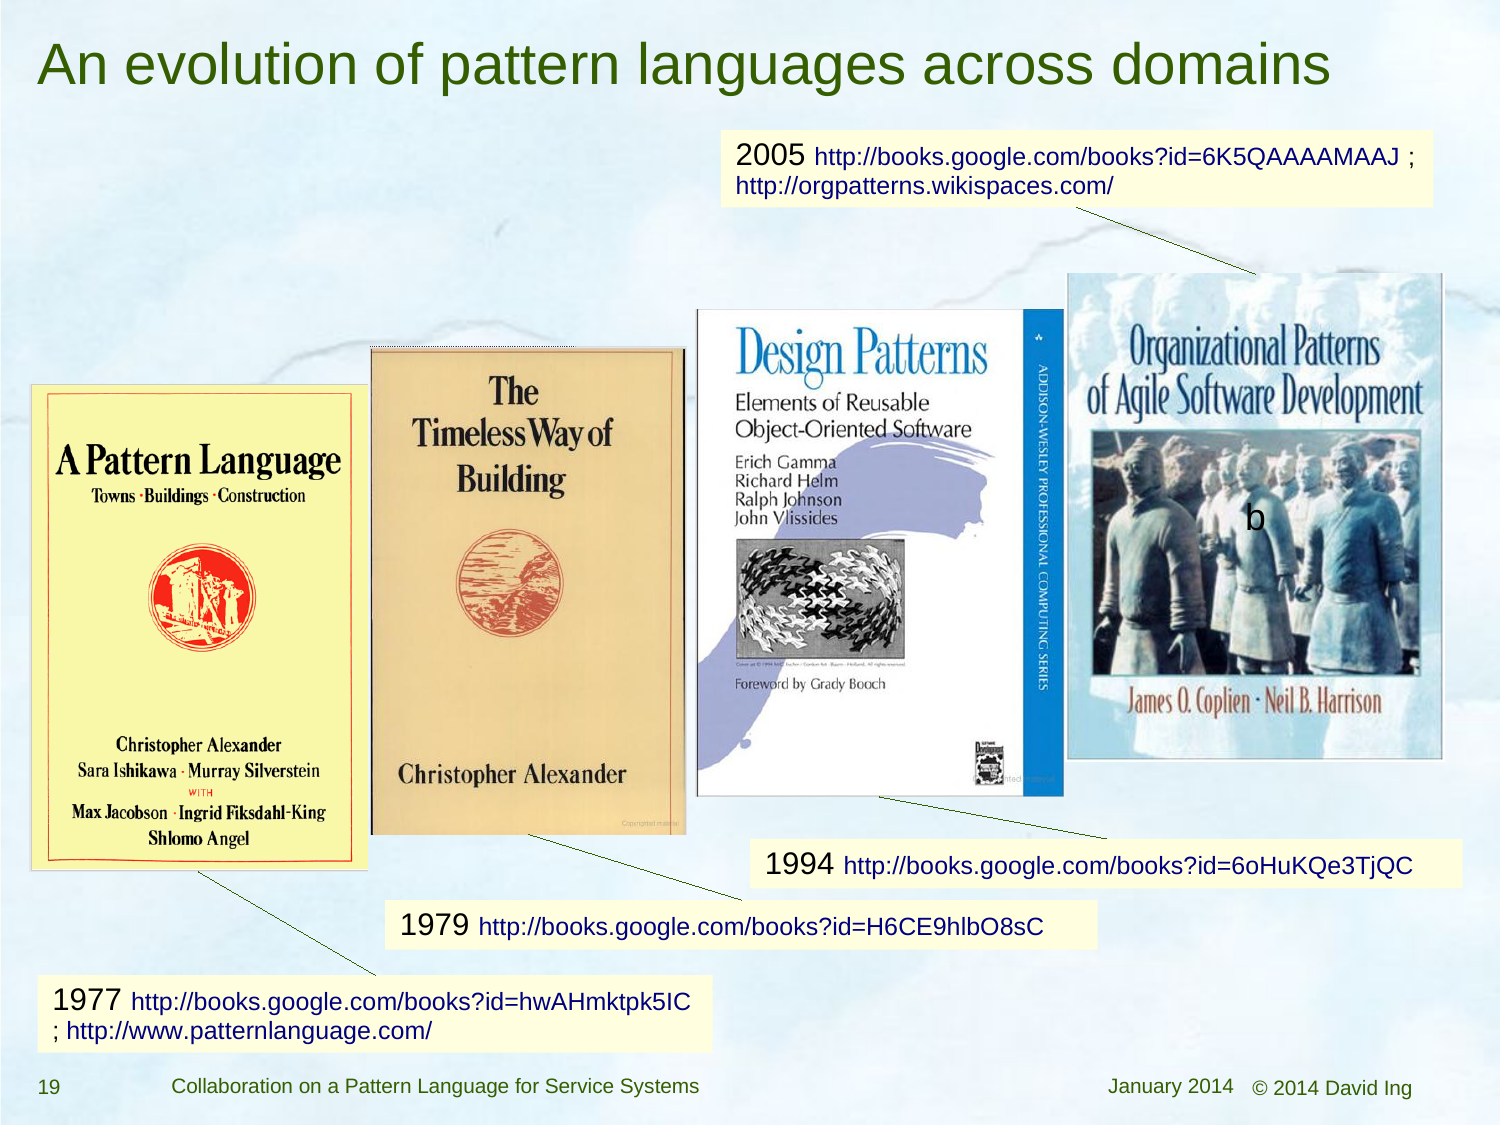

# An evolution of pattern languages across domains
2005 http://books.google.com/books?id=6K5QAAAAMAAJ ; http://orgpatterns.wikispaces.com/
b
1994 http://books.google.com/books?id=6oHuKQe3TjQC
1979 http://books.google.com/books?id=H6CE9hlbO8sC
1977 http://books.google.com/books?id=hwAHmktpk5IC ; http://www.patternlanguage.com/
Collaboration on a Pattern Language for Service Systems
January 2014
19